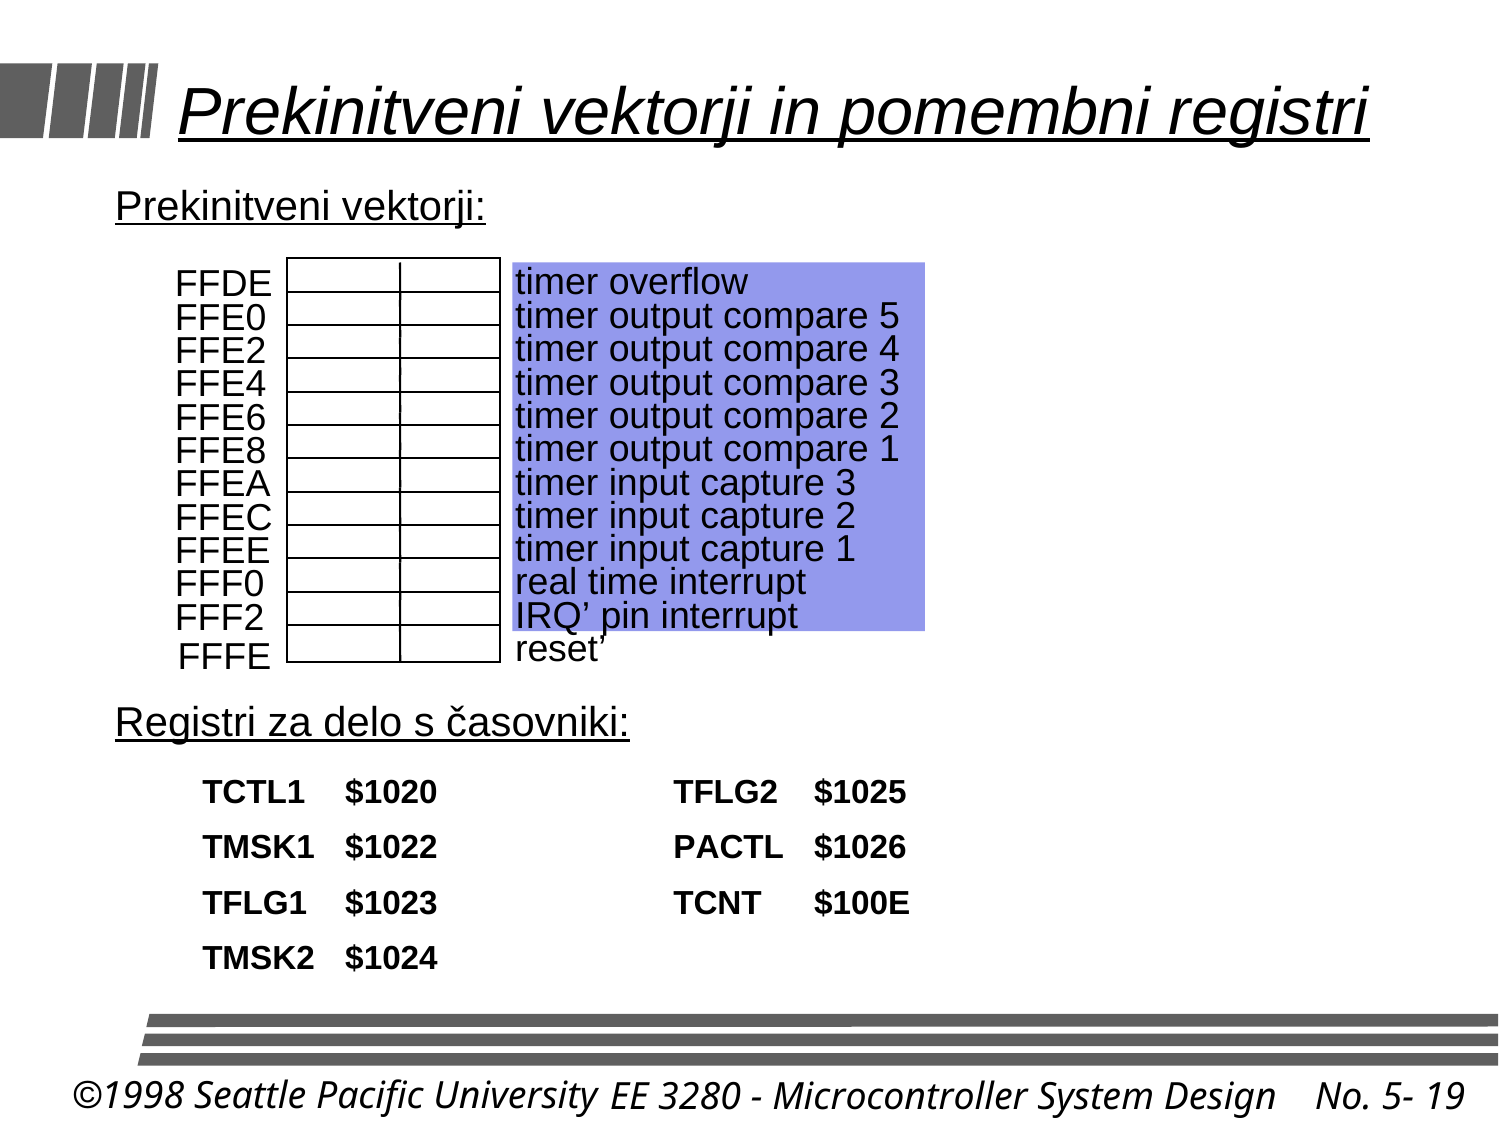

# Prekinitveni vektorji in pomembni registri
Prekinitveni vektorji:
timer overflow
FFDE
timer output compare 5
FFE0
timer output compare 4
FFE2
timer output compare 3
FFE4
timer output compare 2
FFE6
timer output compare 1
FFE8
timer input capture 3
FFEA
timer input capture 2
FFEC
timer input capture 1
FFEE
real time interrupt
FFF0
IRQ’ pin interrupt
FFF2
reset’
FFFE
Registri za delo s časovniki:
| TCTL1 | $1020 | TFLG2 | $1025 |
| --- | --- | --- | --- |
| TMSK1 | $1022 | PACTL | $1026 |
| TFLG1 | $1023 | TCNT | $100E |
| TMSK2 | $1024 | | |